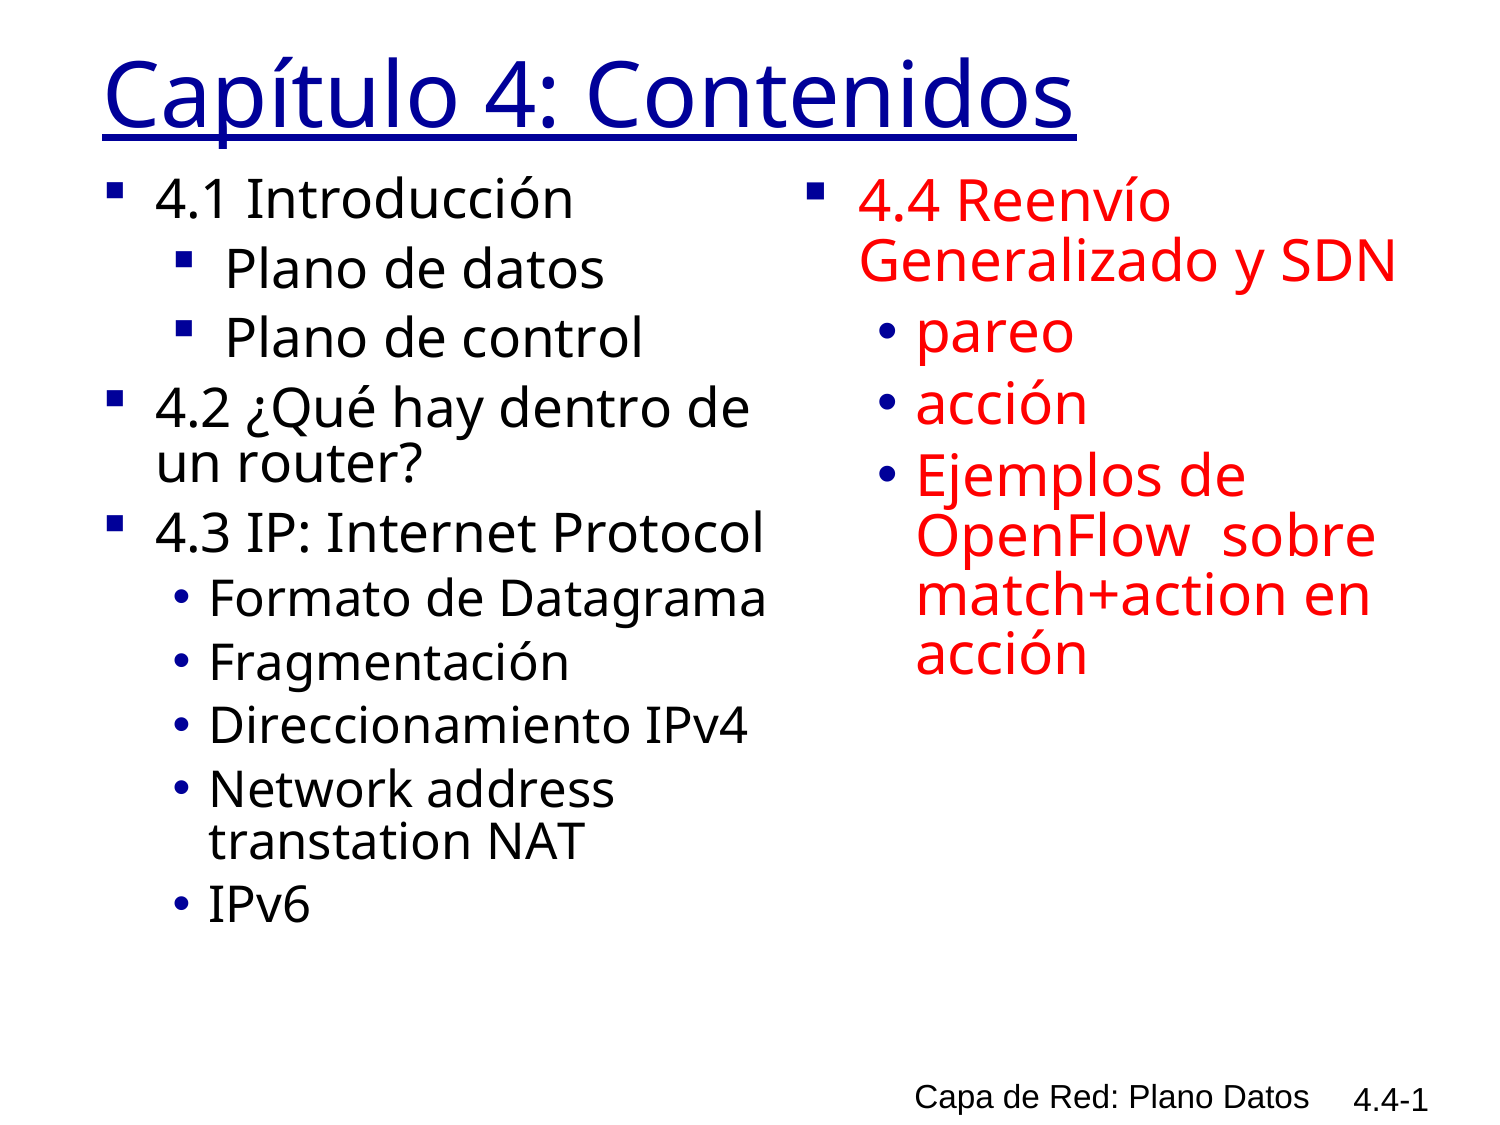

Capítulo 4: Contenidos
# 4.1 Introducción
Plano de datos
Plano de control
4.2 ¿Qué hay dentro de un router?
4.3 IP: Internet Protocol
Formato de Datagrama
Fragmentación
Direccionamiento IPv4
Network address transtation NAT
IPv6
4.4 Reenvío Generalizado y SDN
pareo
acción
Ejemplos de OpenFlow sobre match+action en acción
1